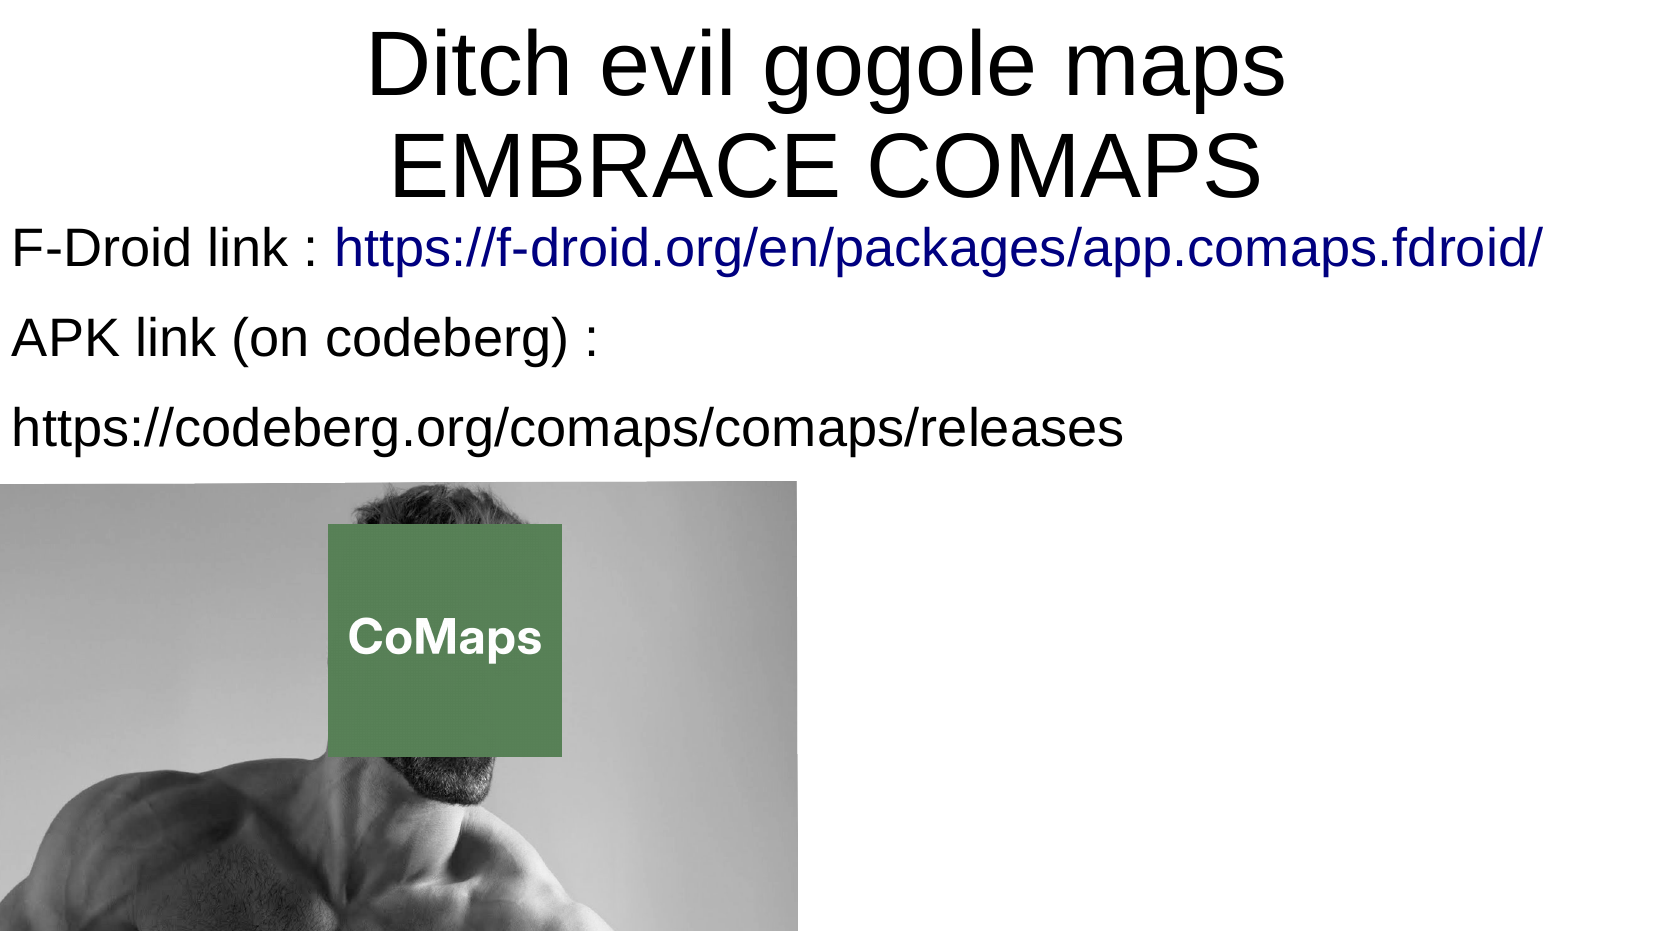

# Ditch evil gogole maps EMBRACE COMAPS
F-Droid link : https://f-droid.org/en/packages/app.comaps.fdroid/
APK link (on codeberg) :
https://codeberg.org/comaps/comaps/releases